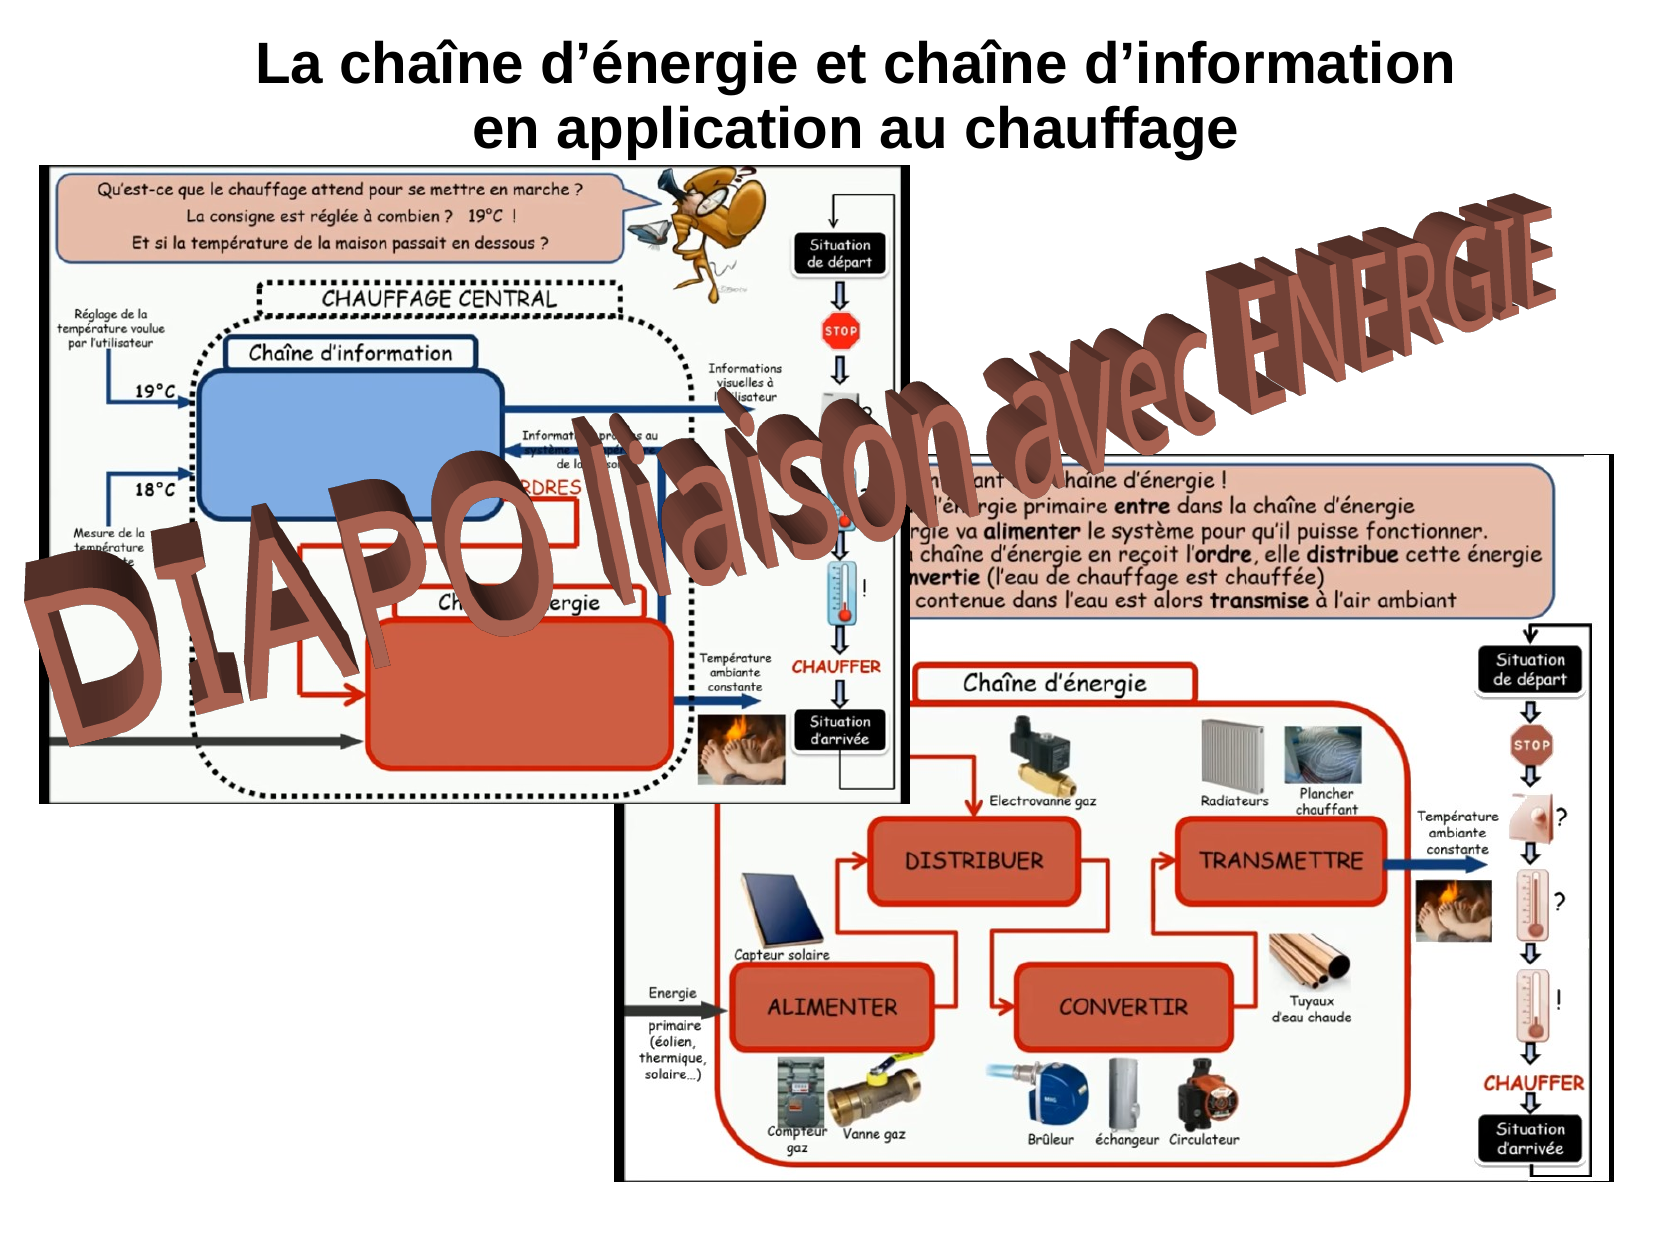

La chaîne d’énergie et chaîne d’information
en application au chauffage
DIAPO liaison avec ENERGIE